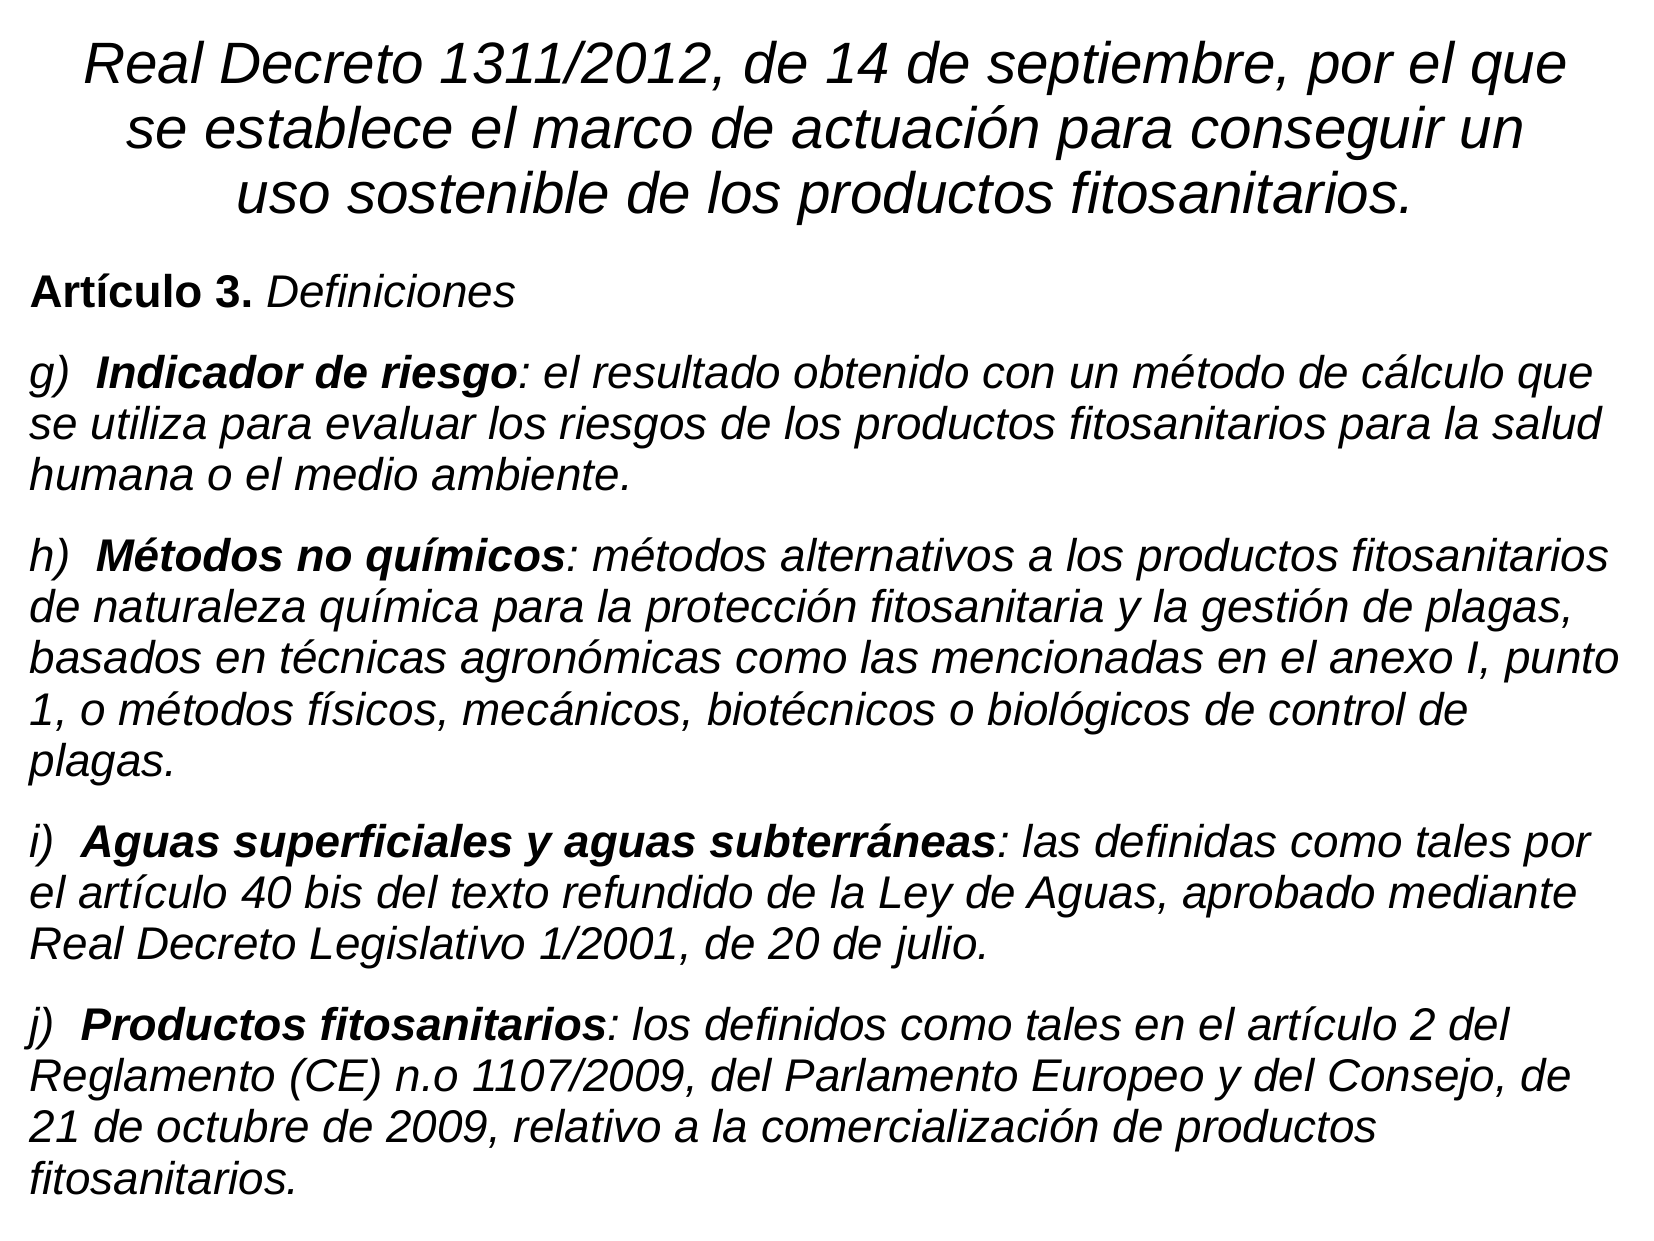

# Real Decreto 1311/2012, de 14 de septiembre, por el que se establece el marco de actuación para conseguir un uso sostenible de los productos fitosanitarios.
Artículo 3. Definiciones
g) Indicador de riesgo: el resultado obtenido con un método de cálculo que se utiliza para evaluar los riesgos de los productos fitosanitarios para la salud humana o el medio ambiente.
h) Métodos no químicos: métodos alternativos a los productos fitosanitarios de naturaleza química para la protección fitosanitaria y la gestión de plagas, basados en técnicas agronómicas como las mencionadas en el anexo I, punto 1, o métodos físicos, mecánicos, biotécnicos o biológicos de control de plagas.
i) Aguas superficiales y aguas subterráneas: las definidas como tales por el artículo 40 bis del texto refundido de la Ley de Aguas, aprobado mediante Real Decreto Legislativo 1/2001, de 20 de julio.
j) Productos fitosanitarios: los definidos como tales en el artículo 2 del Reglamento (CE) n.o 1107/2009, del Parlamento Europeo y del Consejo, de 21 de octubre de 2009, relativo a la comercialización de productos fitosanitarios.